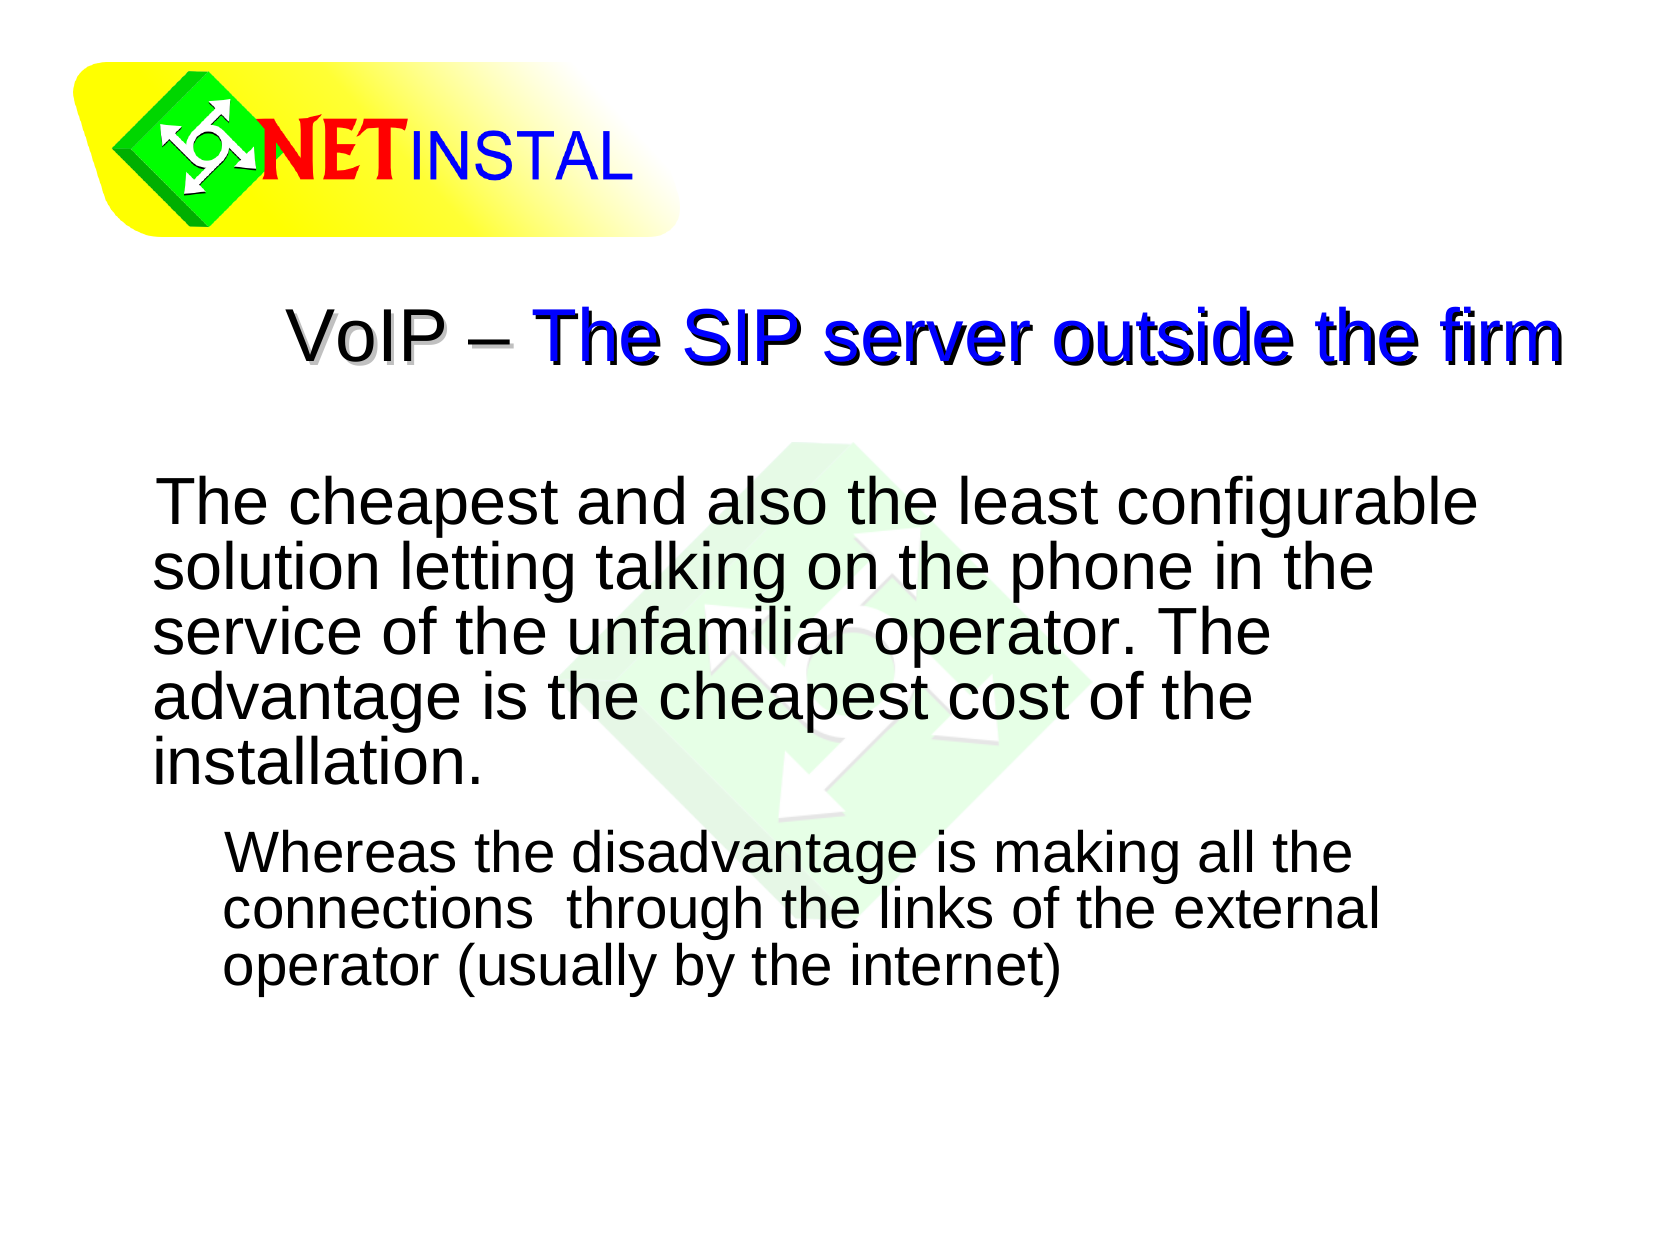

# VoIP – The SIP server outside the firm
 The cheapest and also the least configurable solution letting talking on the phone in the service of the unfamiliar operator. The advantage is the cheapest cost of the installation.
 Whereas the disadvantage is making all the connections through the links of the external operator (usually by the internet)